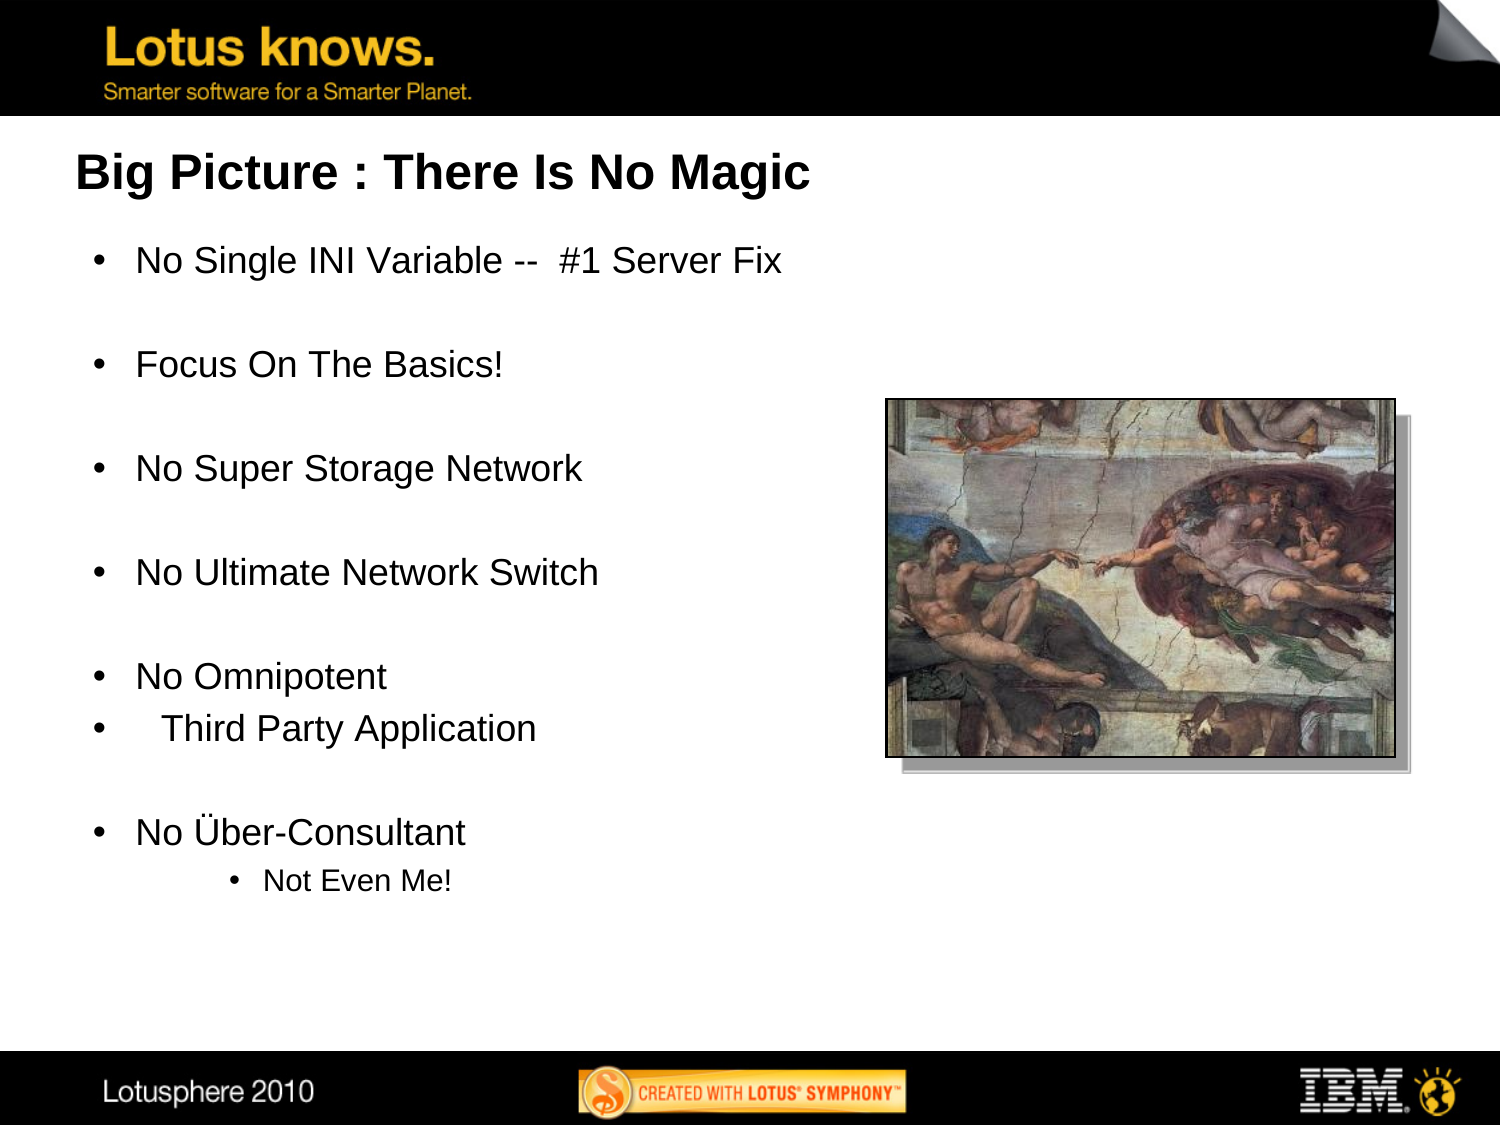

# Big Picture : There Is No Magic
No Single INI Variable -- #1 Server Fix
Focus On The Basics!
No Super Storage Network
No Ultimate Network Switch
No Omnipotent
	Third Party Application
No Über-Consultant
Not Even Me!